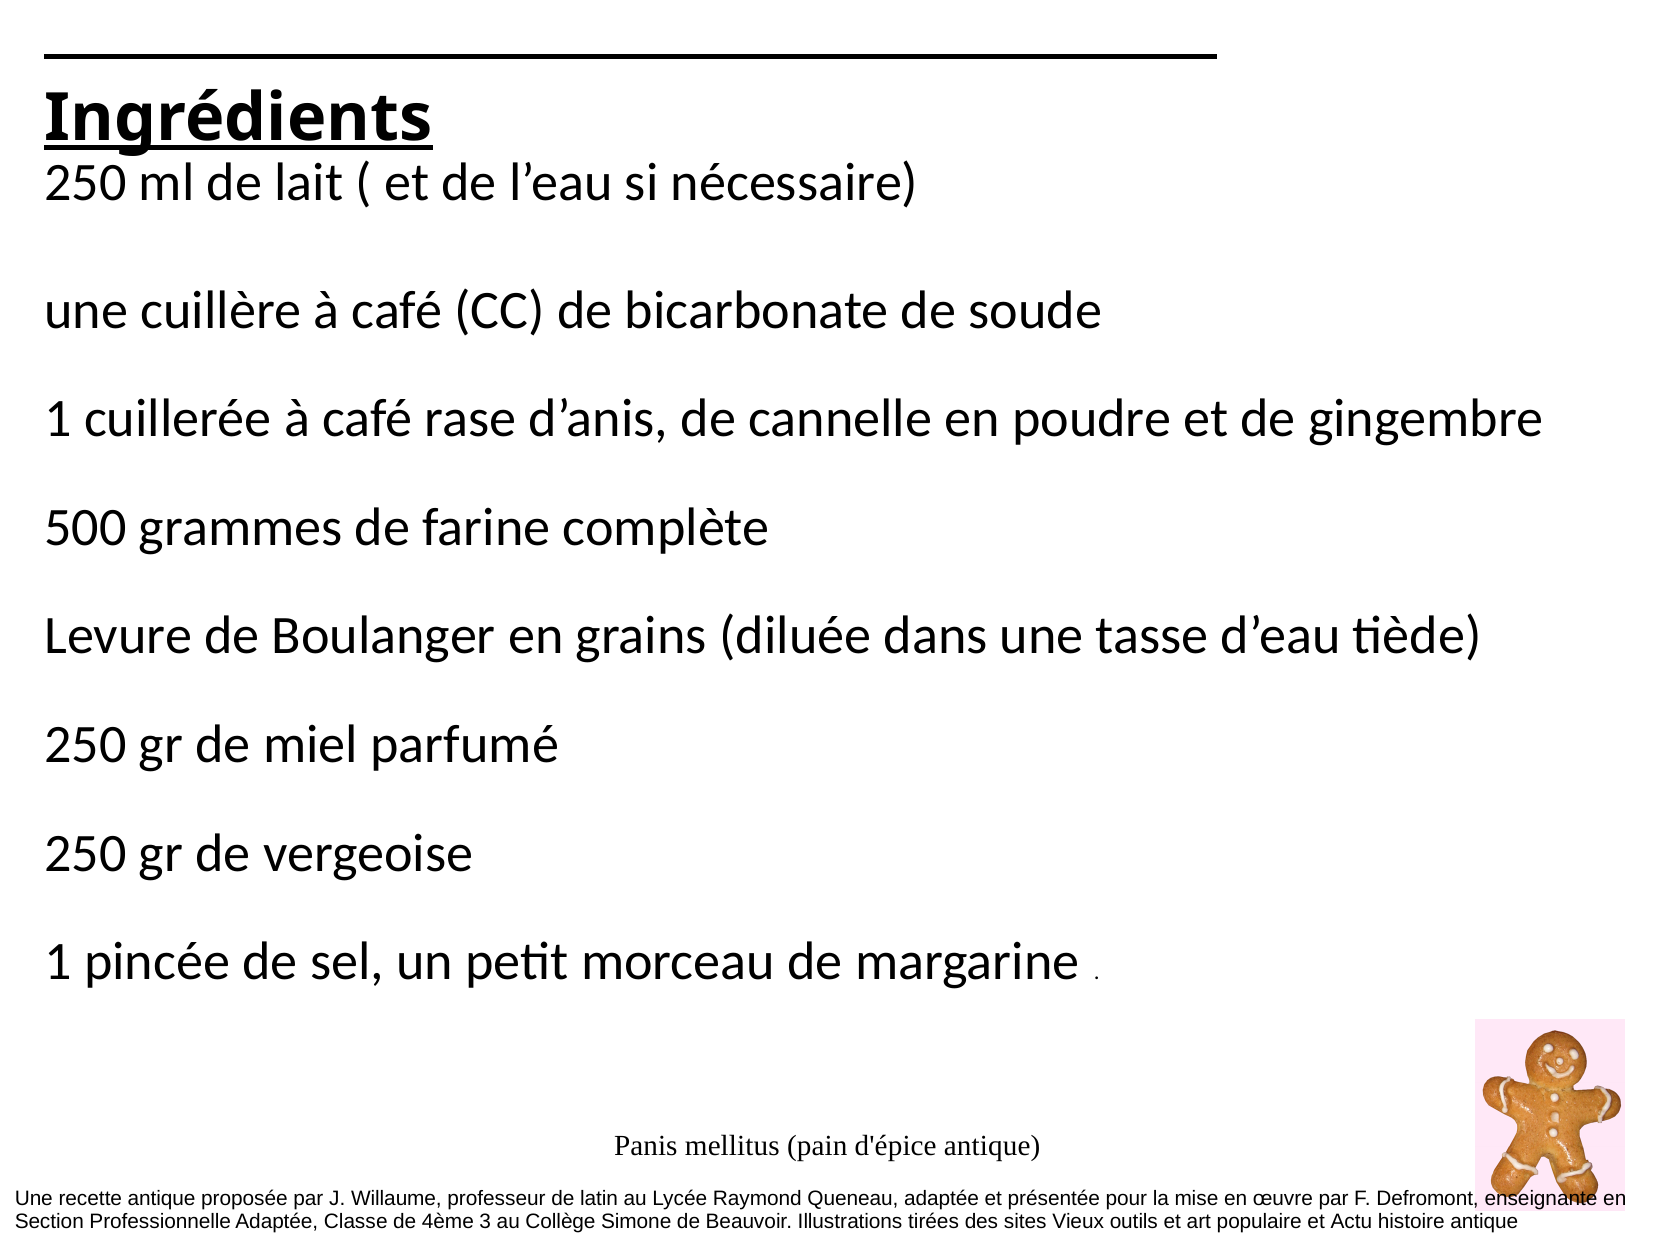

Ingrédients
250 ml de lait ( et de l’eau si nécessaire)
une cuillère à café (CC) de bicarbonate de soude
1 cuillerée à café rase d’anis, de cannelle en poudre et de gingembre
500 grammes de farine complète
Levure de Boulanger en grains (diluée dans une tasse d’eau tiède)
250 gr de miel parfumé
250 gr de vergeoise
1 pincée de sel, un petit morceau de margarine .
Panis mellitus (pain d'épice antique)
Une recette antique proposée par J. Willaume, professeur de latin au Lycée Raymond Queneau, adaptée et présentée pour la mise en œuvre par F. Defromont, enseignante en Section Professionnelle Adaptée, Classe de 4ème 3 au Collège Simone de Beauvoir. Illustrations tirées des sites Vieux outils et art populaire et Actu histoire antique